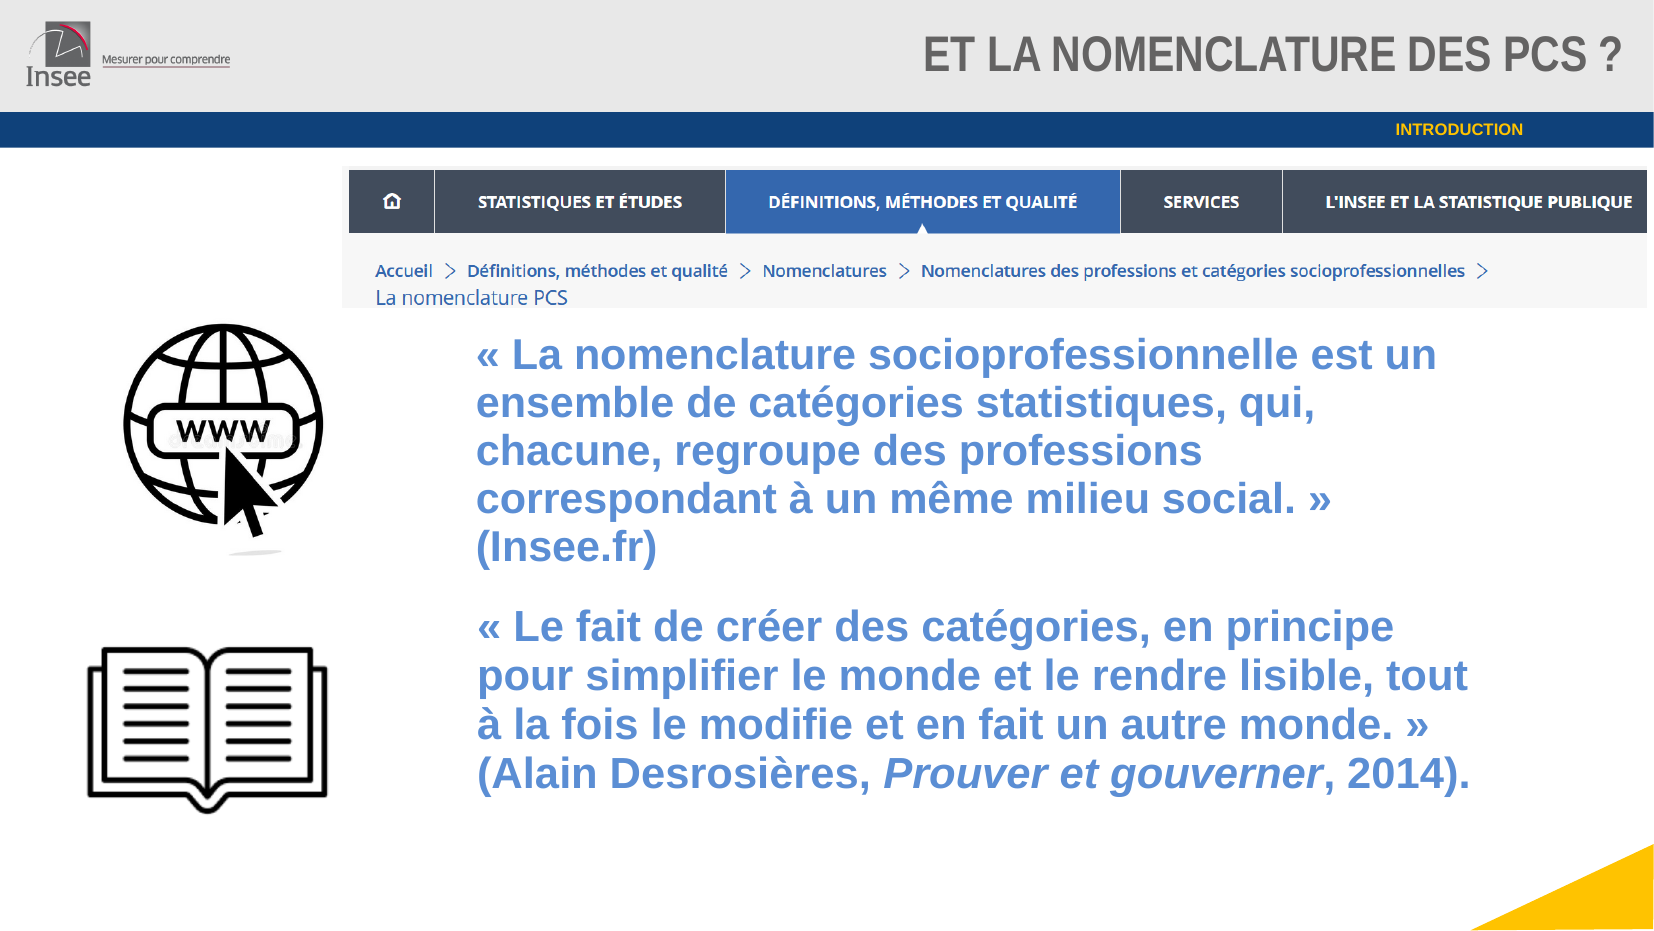

# Et la nomenclature des PCS ?
introduction
« La nomenclature socioprofessionnelle est un ensemble de catégories statistiques, qui, chacune, regroupe des professions correspondant à un même milieu social. » (Insee.fr)
« Le fait de créer des catégories, en principe pour simplifier le monde et le rendre lisible, tout à la fois le modifie et en fait un autre monde. » (Alain Desrosières, Prouver et gouverner, 2014).